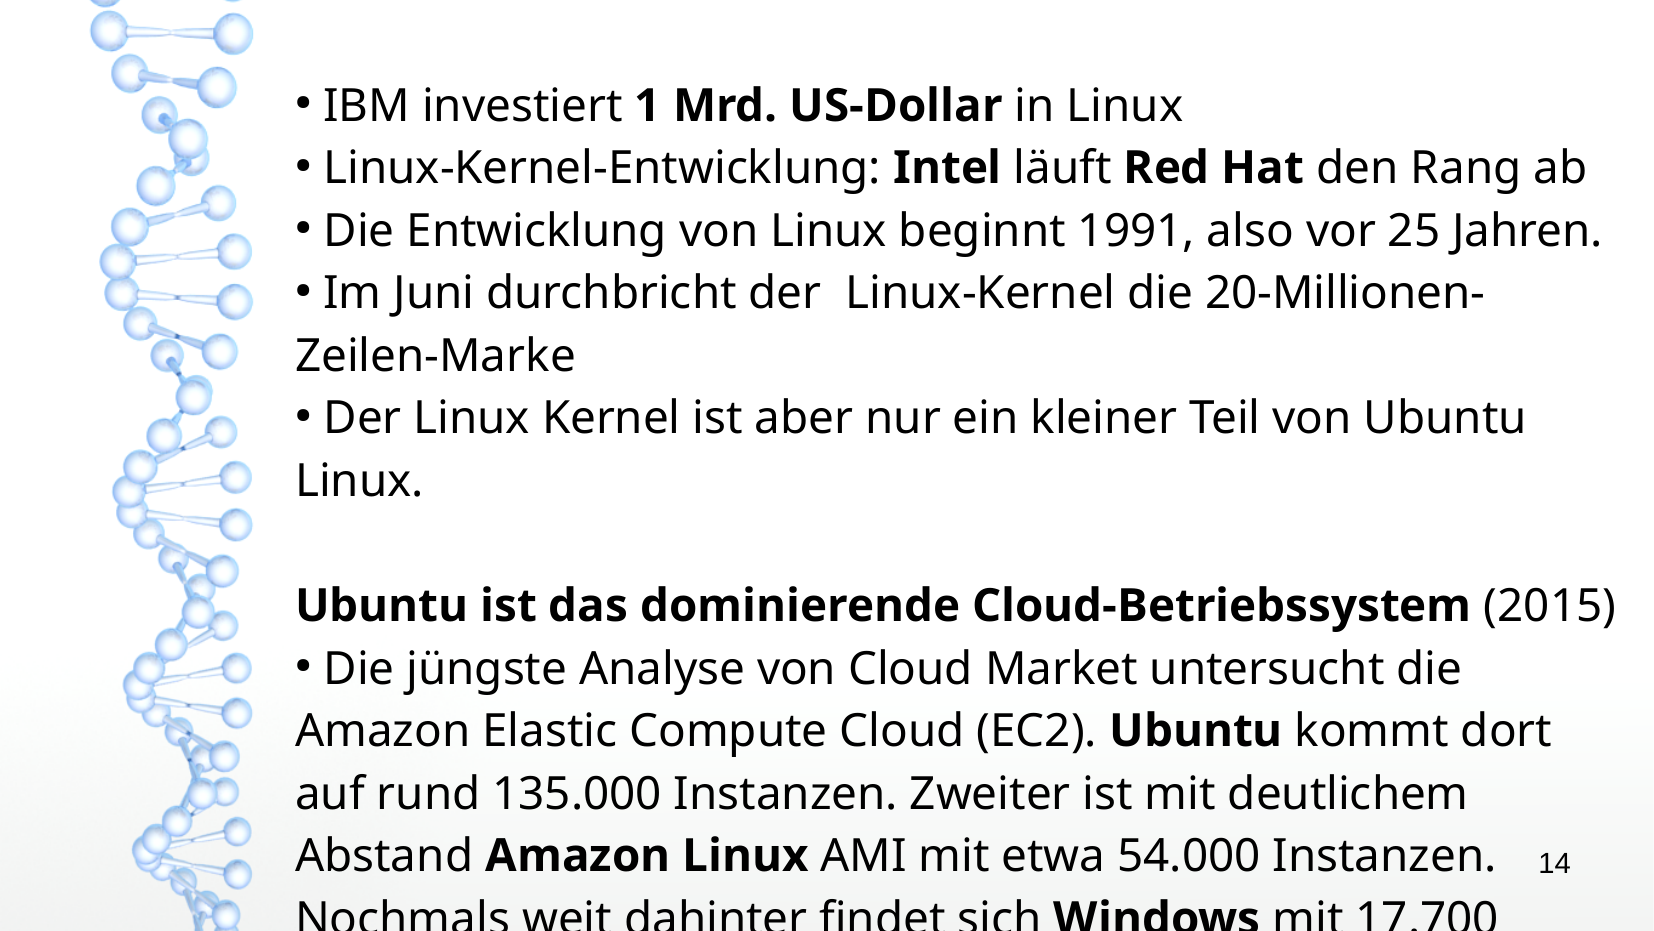

# Freiwillig frei aber kein Freibier
 IBM investiert 1 Mrd. US-Dollar in Linux
 Linux-Kernel-Entwicklung: Intel läuft Red Hat den Rang ab
 Die Entwicklung von Linux beginnt 1991, also vor 25 Jahren.
 Im Juni durchbricht der Linux-Kernel die 20-Millionen-Zeilen-Marke
 Der Linux Kernel ist aber nur ein kleiner Teil von Ubuntu Linux.
Ubuntu ist das dominierende Cloud-Betriebssystem (2015)
 Die jüngste Analyse von Cloud Market untersucht die Amazon Elastic Compute Cloud (EC2). Ubuntu kommt dort auf rund 135.000 Instanzen. Zweiter ist mit deutlichem Abstand Amazon Linux AMI mit etwa 54.000 Instanzen. Nochmals weit dahinter findet sich Windows mit 17.700 Instanzen.
14